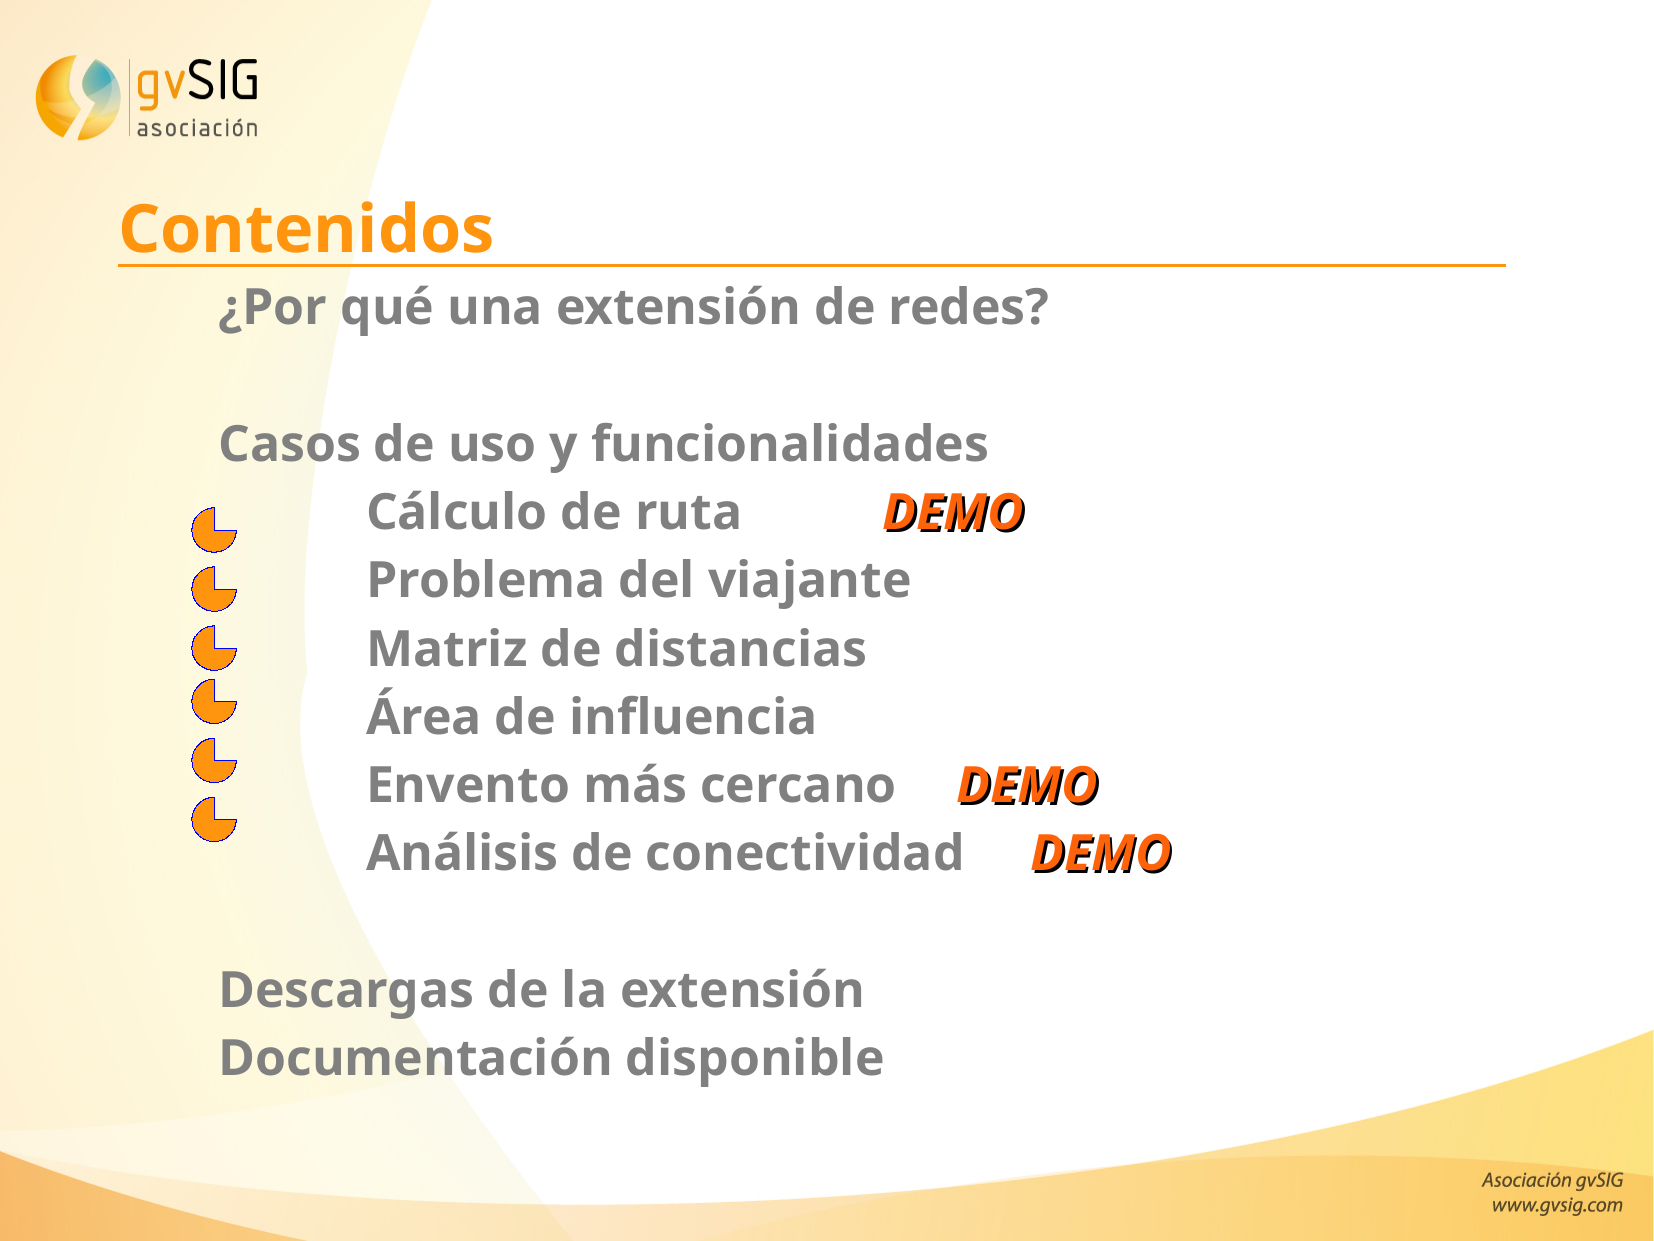

# Contenidos
¿Por qué una extensión de redes?
Casos de uso y funcionalidades
		Cálculo de ruta 		DEMO
		Problema del viajante
		Matriz de distancias
		Área de influencia
		Envento más cercano 	DEMO
		Análisis de conectividad	DEMO
Descargas de la extensión
Documentación disponible